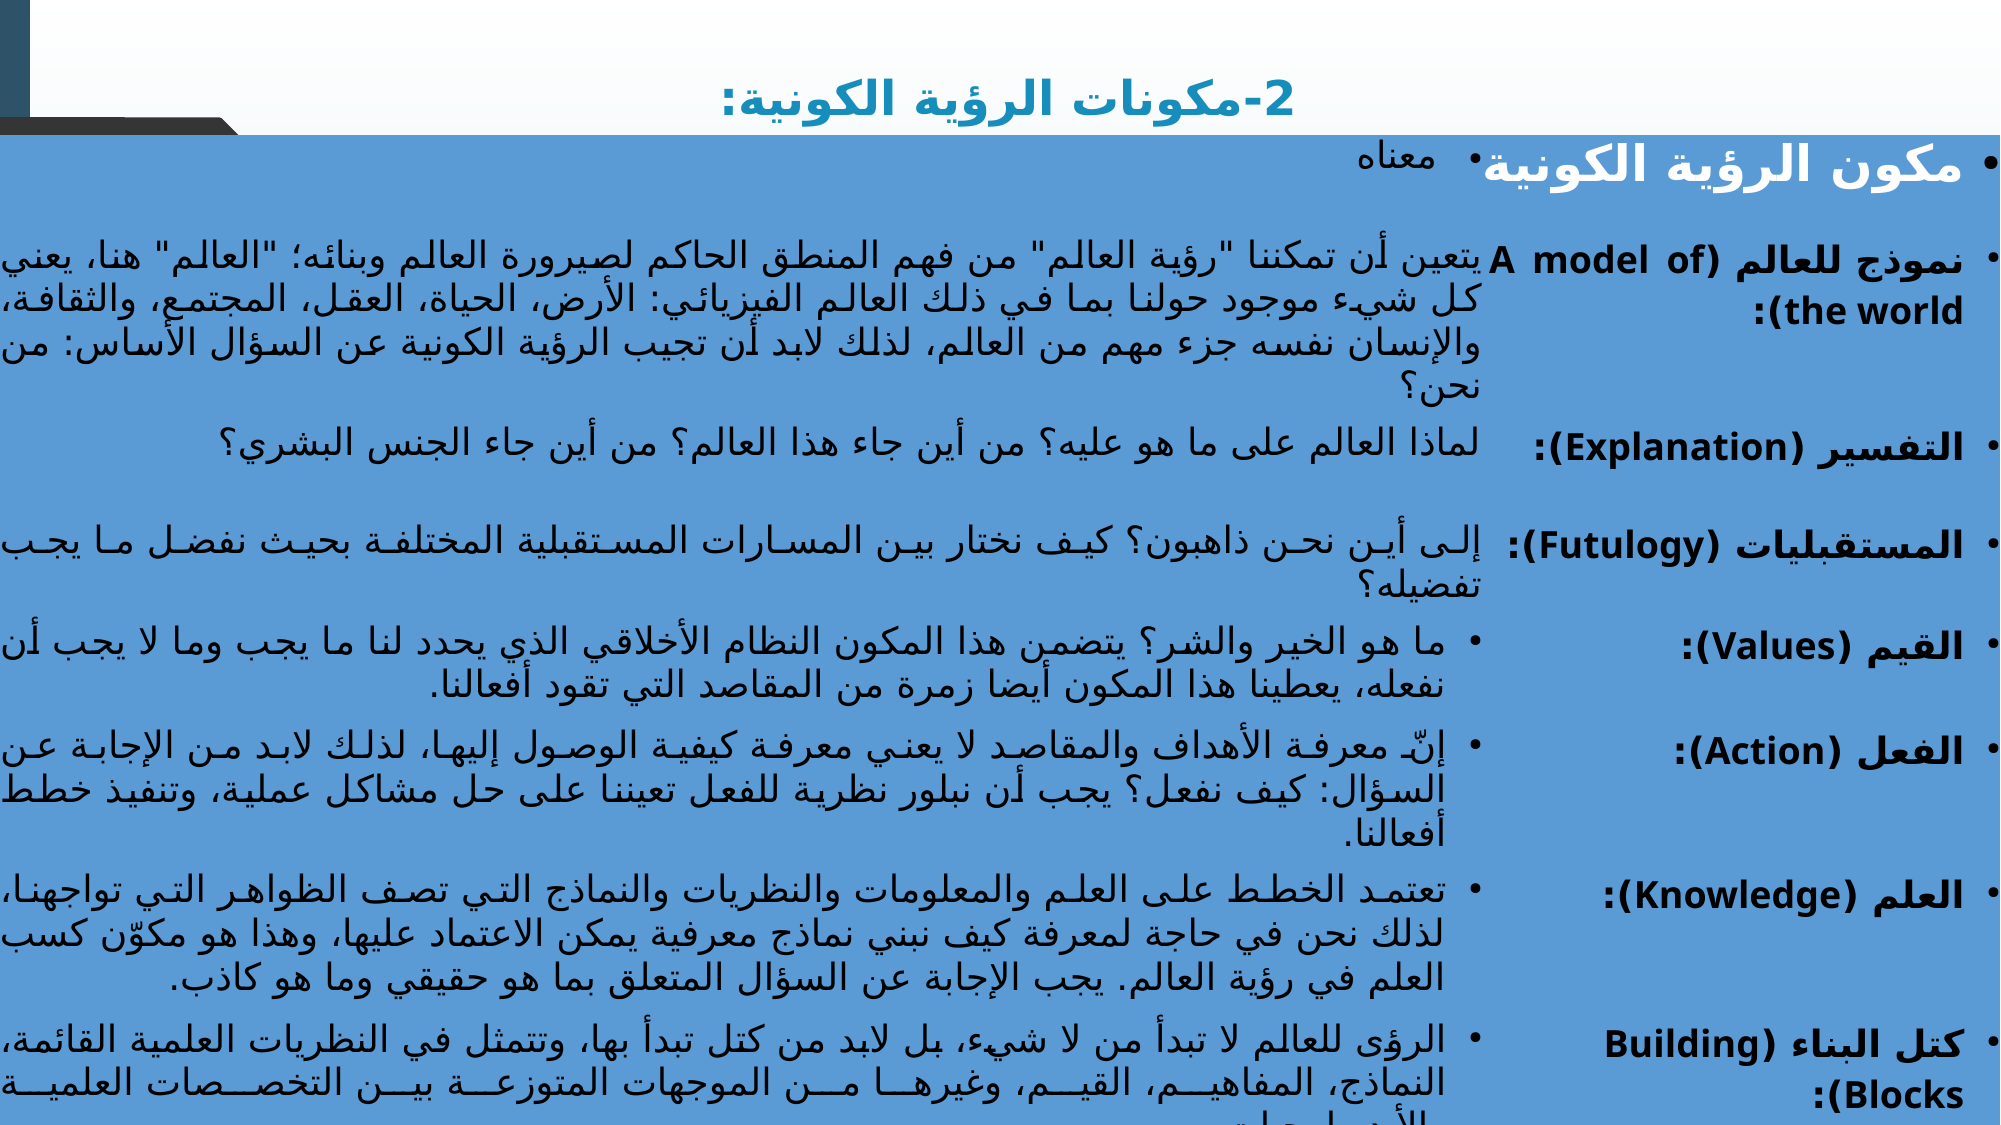

# 2-مكونات الرؤية الكونية:
| معناه | مكون الرؤية الكونية |
| --- | --- |
| يتعين أن تمكننا "رؤية العالم" من فهم المنطق الحاكم لصيرورة العالم وبنائه؛ "العالم" هنا، يعني كل شيء موجود حولنا بما في ذلك العالم الفيزيائي: الأرض، الحياة، العقل، المجتمع، والثقافة، والإنسان نفسه جزء مهم من العالم، لذلك لابد أن تجيب الرؤية الكونية عن السؤال الأساس: من نحن؟ | نموذج للعالم (A model of the world): |
| لماذا العالم على ما هو عليه؟ من أين جاء هذا العالم؟ من أين جاء الجنس البشري؟ | التفسير (Explanation): |
| إلى أين نحن ذاهبون؟ كيف نختار بين المسارات المستقبلية المختلفة بحيث نفضل ما يجب تفضيله؟ | المستقبليات (Futulogy): |
| ما هو الخير والشر؟ يتضمن هذا المكون النظام الأخلاقي الذي يحدد لنا ما يجب وما لا يجب أن نفعله، يعطينا هذا المكون أيضا زمرة من المقاصد التي تقود أفعالنا. | القيم (Values): |
| إنّ معرفة الأهداف والمقاصد لا يعني معرفة كيفية الوصول إليها، لذلك لابد من الإجابة عن السؤال: كيف نفعل؟ يجب أن نبلور نظرية للفعل تعيننا على حل مشاكل عملية، وتنفيذ خطط أفعالنا. | الفعل (Action): |
| تعتمد الخطط على العلم والمعلومات والنظريات والنماذج التي تصف الظواهر التي تواجهنا، لذلك نحن في حاجة لمعرفة كيف نبني نماذج معرفية يمكن الاعتماد عليها، وهذا هو مكوّن كسب العلم في رؤية العالم. يجب الإجابة عن السؤال المتعلق بما هو حقيقي وما هو كاذب. | العلم (Knowledge): |
| الرؤى للعالم لا تبدأ من لا شيء، بل لابد من كتل تبدأ بها، وتتمثل في النظريات العلمية القائمة، النماذج، المفاهيم، القيم، وغيرها من الموجهات المتوزعة بين التخصصات العلمية والأيديولوجيات. | كتل البناء (Building Blocks): |